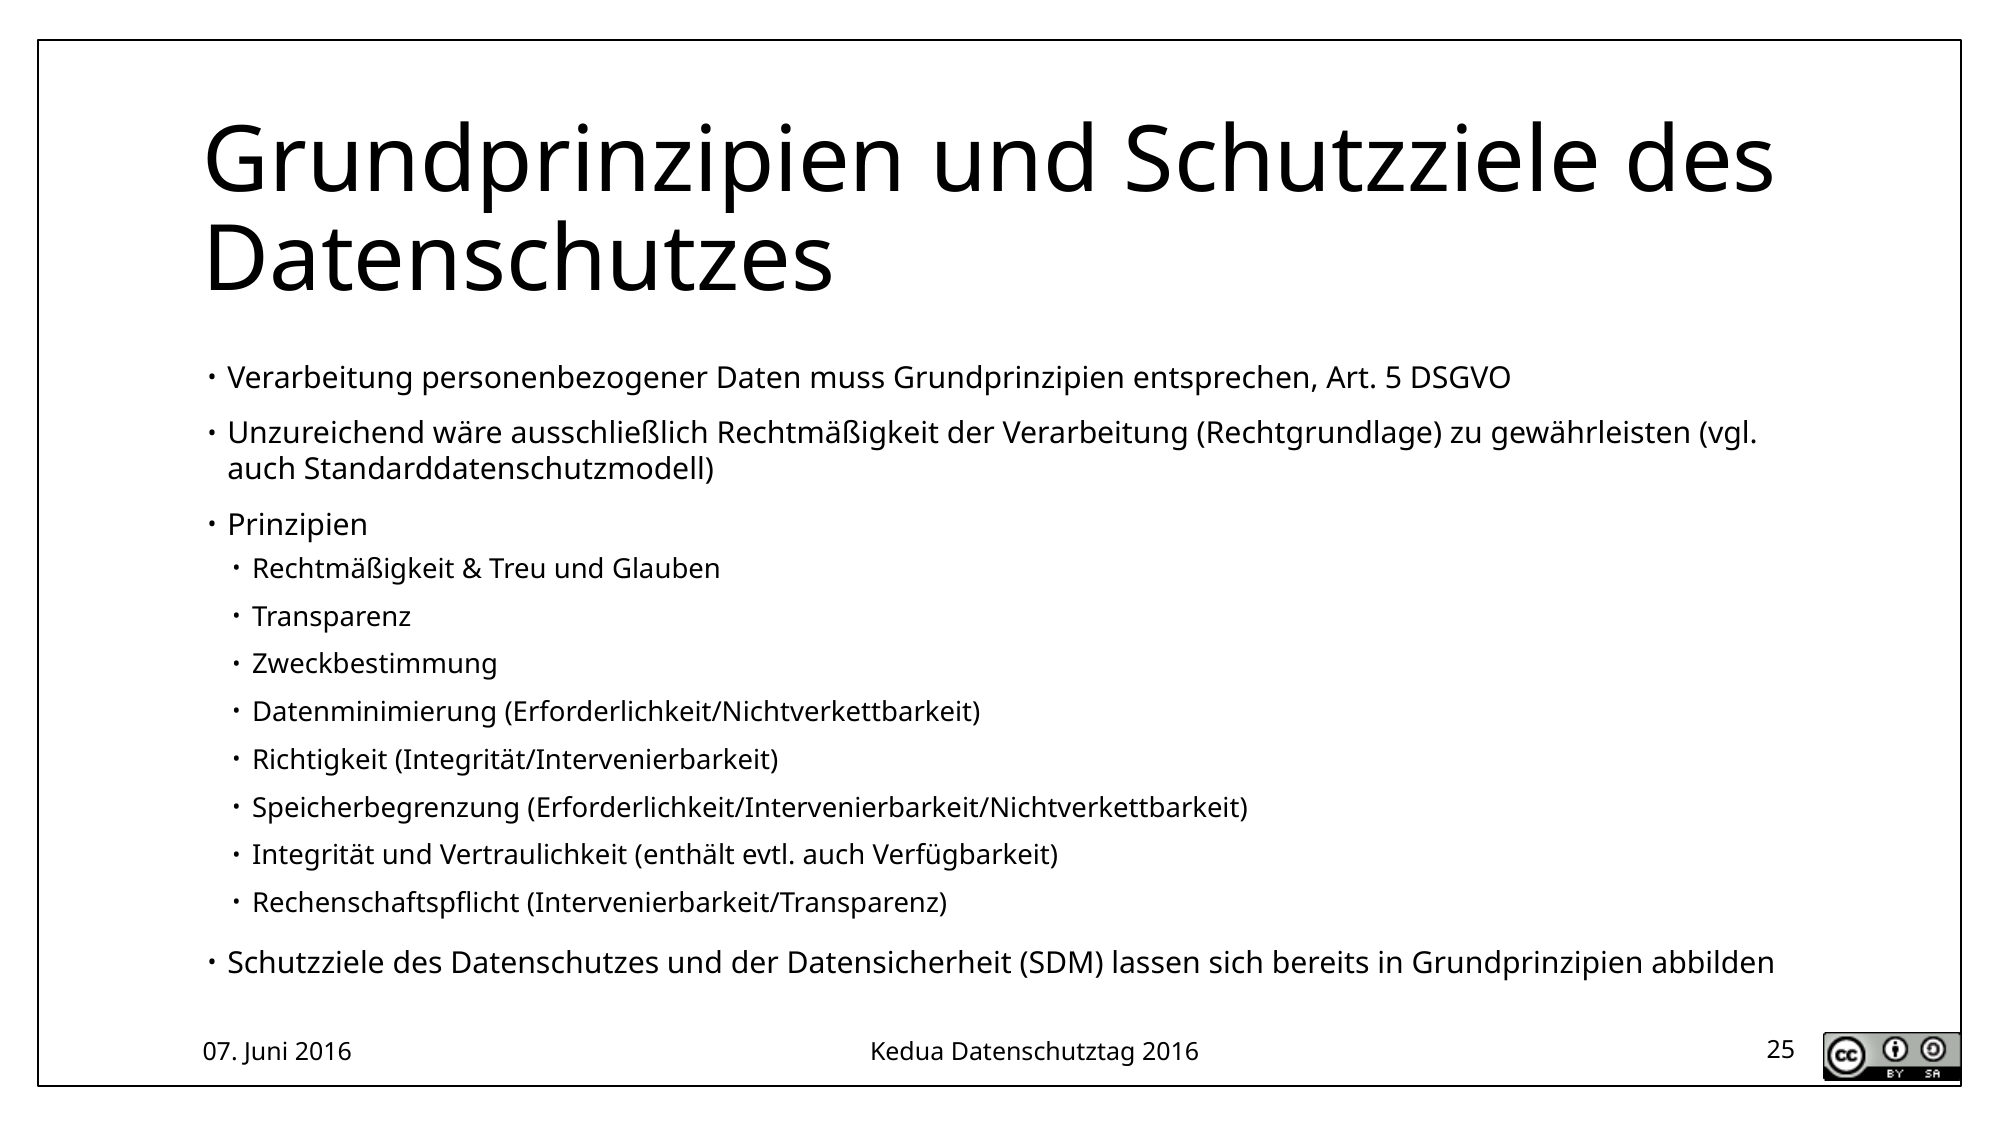

# Grundprinzipien und Schutzziele des Datenschutzes
Verarbeitung personenbezogener Daten muss Grundprinzipien entsprechen, Art. 5 DSGVO
Unzureichend wäre ausschließlich Rechtmäßigkeit der Verarbeitung (Rechtgrundlage) zu gewährleisten (vgl. auch Standarddatenschutzmodell)
Prinzipien
Rechtmäßigkeit & Treu und Glauben
Transparenz
Zweckbestimmung
Datenminimierung (Erforderlichkeit/Nichtverkettbarkeit)
Richtigkeit (Integrität/Intervenierbarkeit)
Speicherbegrenzung (Erforderlichkeit/Intervenierbarkeit/Nichtverkettbarkeit)
Integrität und Vertraulichkeit (enthält evtl. auch Verfügbarkeit)
Rechenschaftspflicht (Intervenierbarkeit/Transparenz)
Schutzziele des Datenschutzes und der Datensicherheit (SDM) lassen sich bereits in Grundprinzipien abbilden
07. Juni 2016
Kedua Datenschutztag 2016